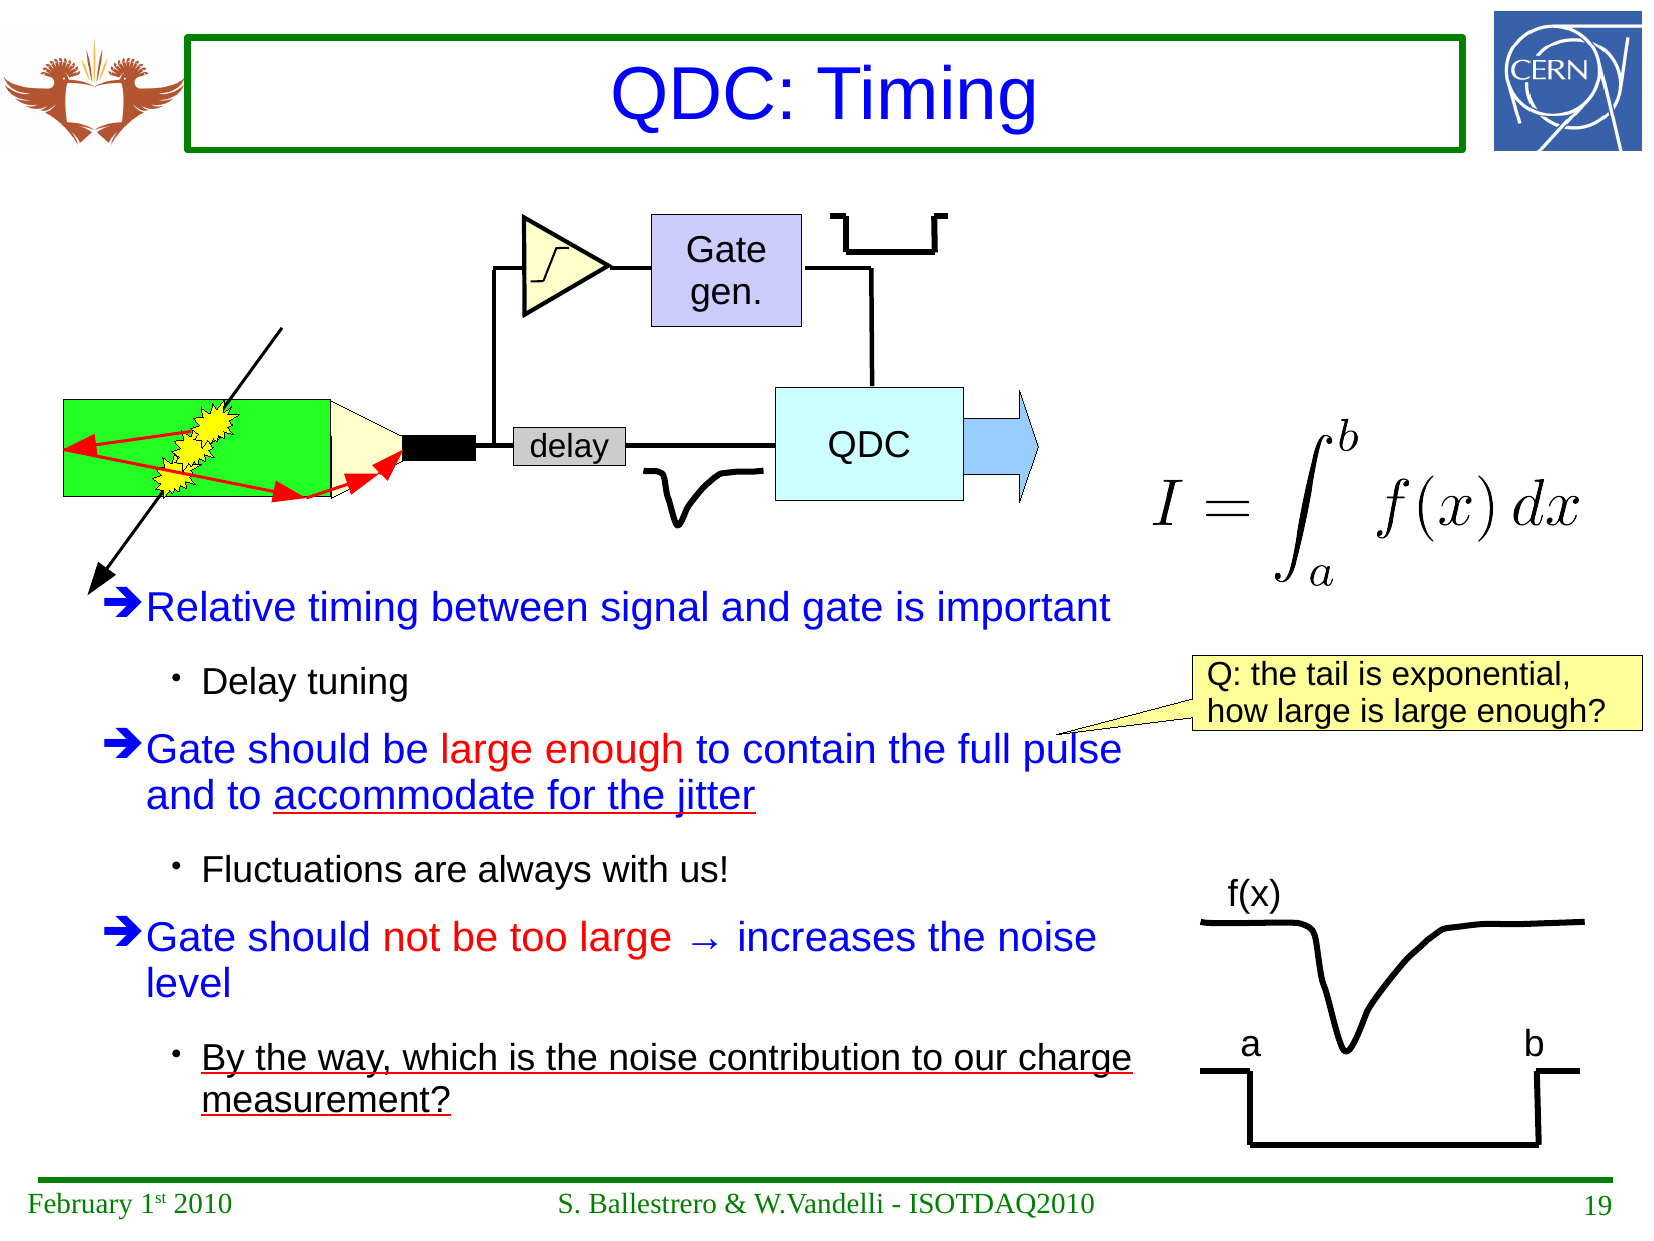

# QDC: Timing
Gate
gen.
QDC
delay
Relative timing between signal and gate is important
Delay tuning
Gate should be large enough to contain the full pulse and to accommodate for the jitter
Fluctuations are always with us!
Gate should not be too large → increases the noise level
By the way, which is the noise contribution to our charge measurement?
Q: the tail is exponential,
how large is large enough?
f(x)
a
b
19